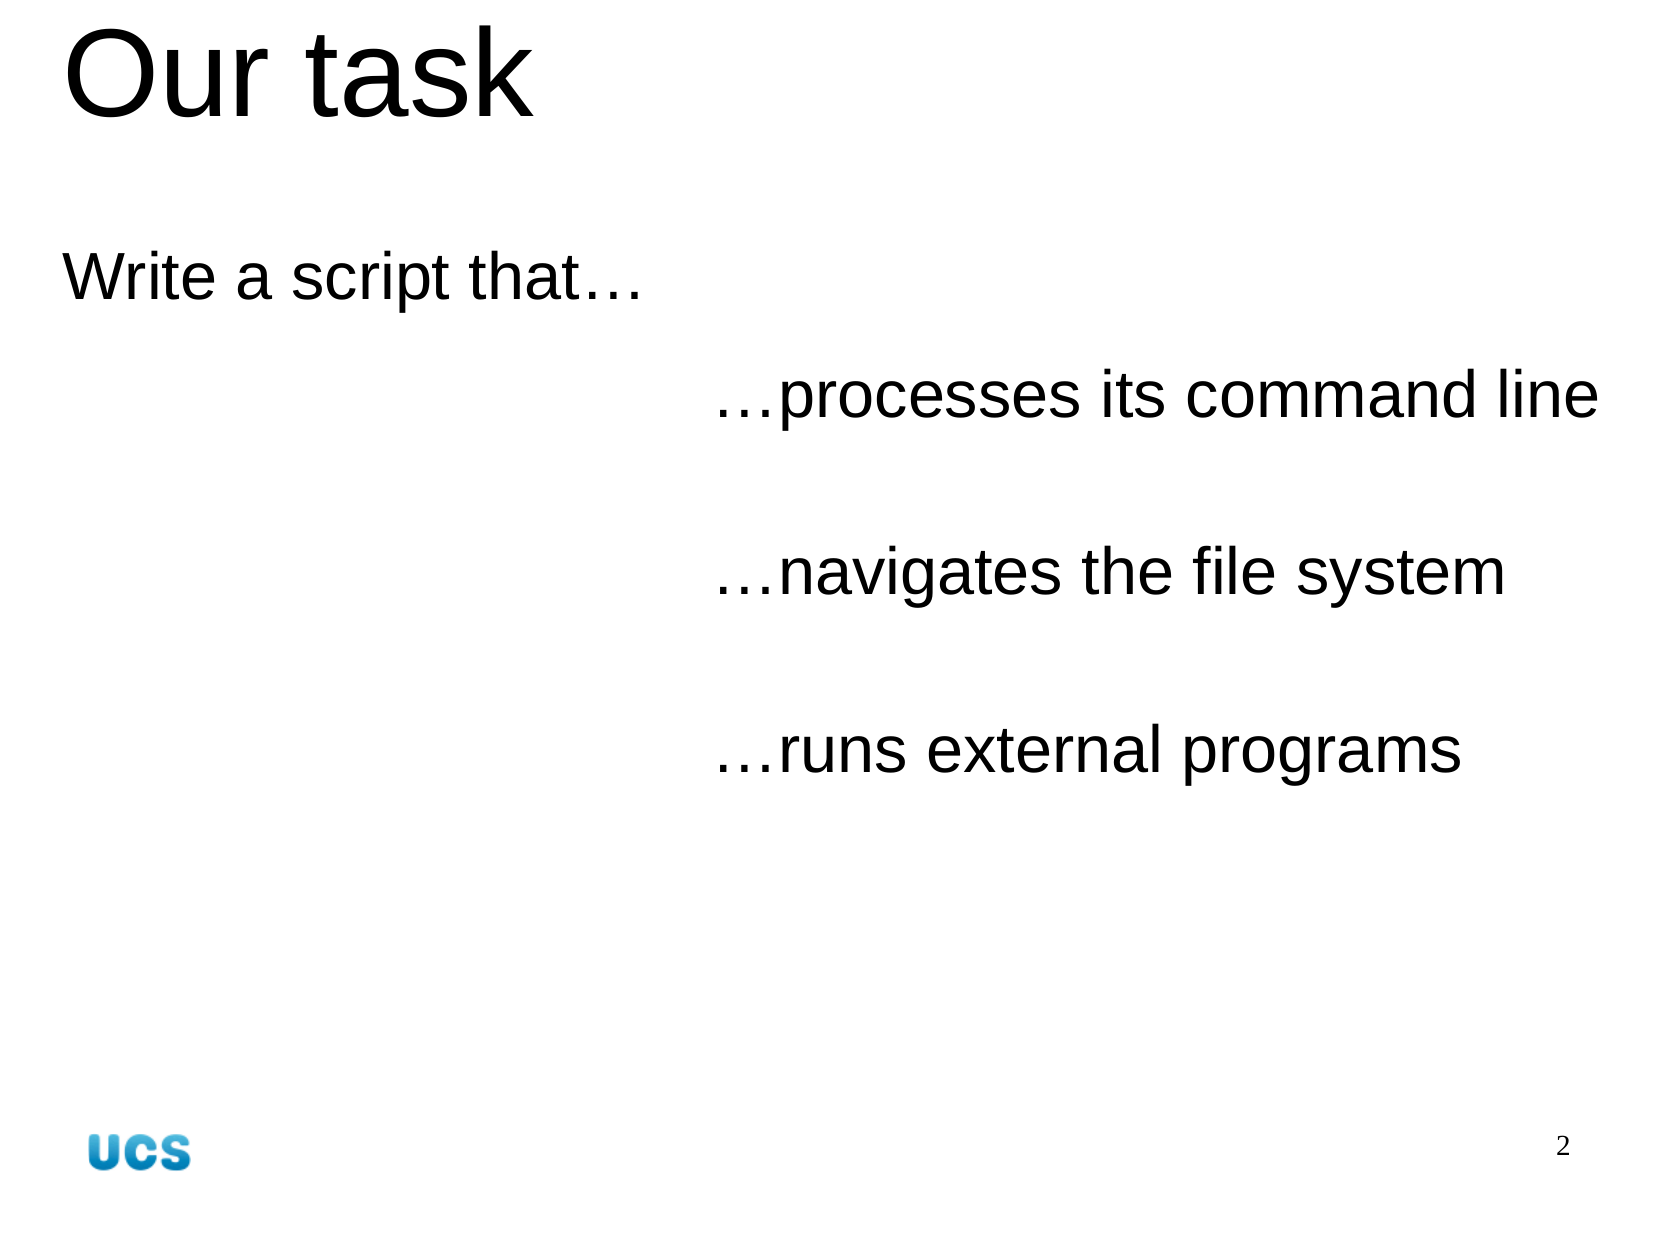

Our task
Write a script that…
…processes its command line
…navigates the file system
…runs external programs
2